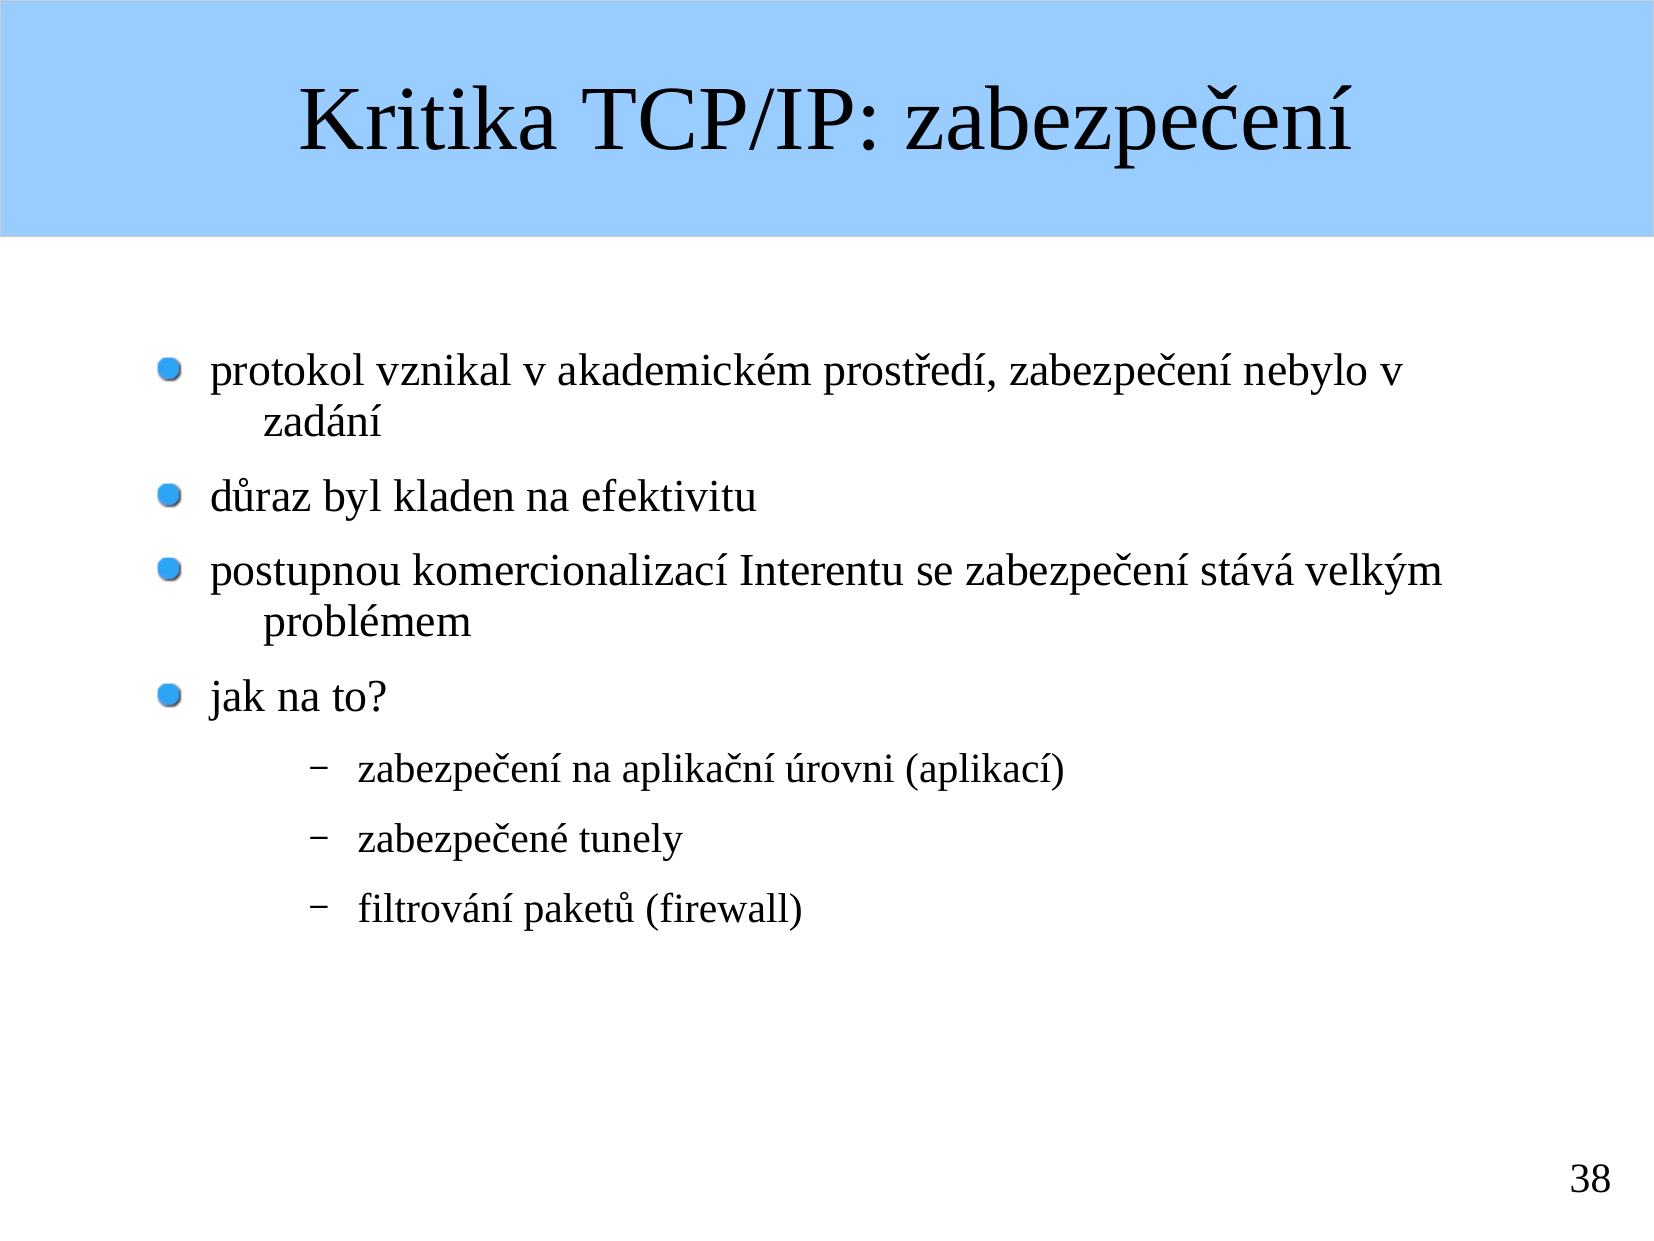

# Kritika TCP/IP: zabezpečení
protokol vznikal v akademickém prostředí, zabezpečení nebylo v zadání
důraz byl kladen na efektivitu
postupnou komercionalizací Interentu se zabezpečení stává velkým problémem
jak na to?
zabezpečení na aplikační úrovni (aplikací)
zabezpečené tunely
filtrování paketů (firewall)